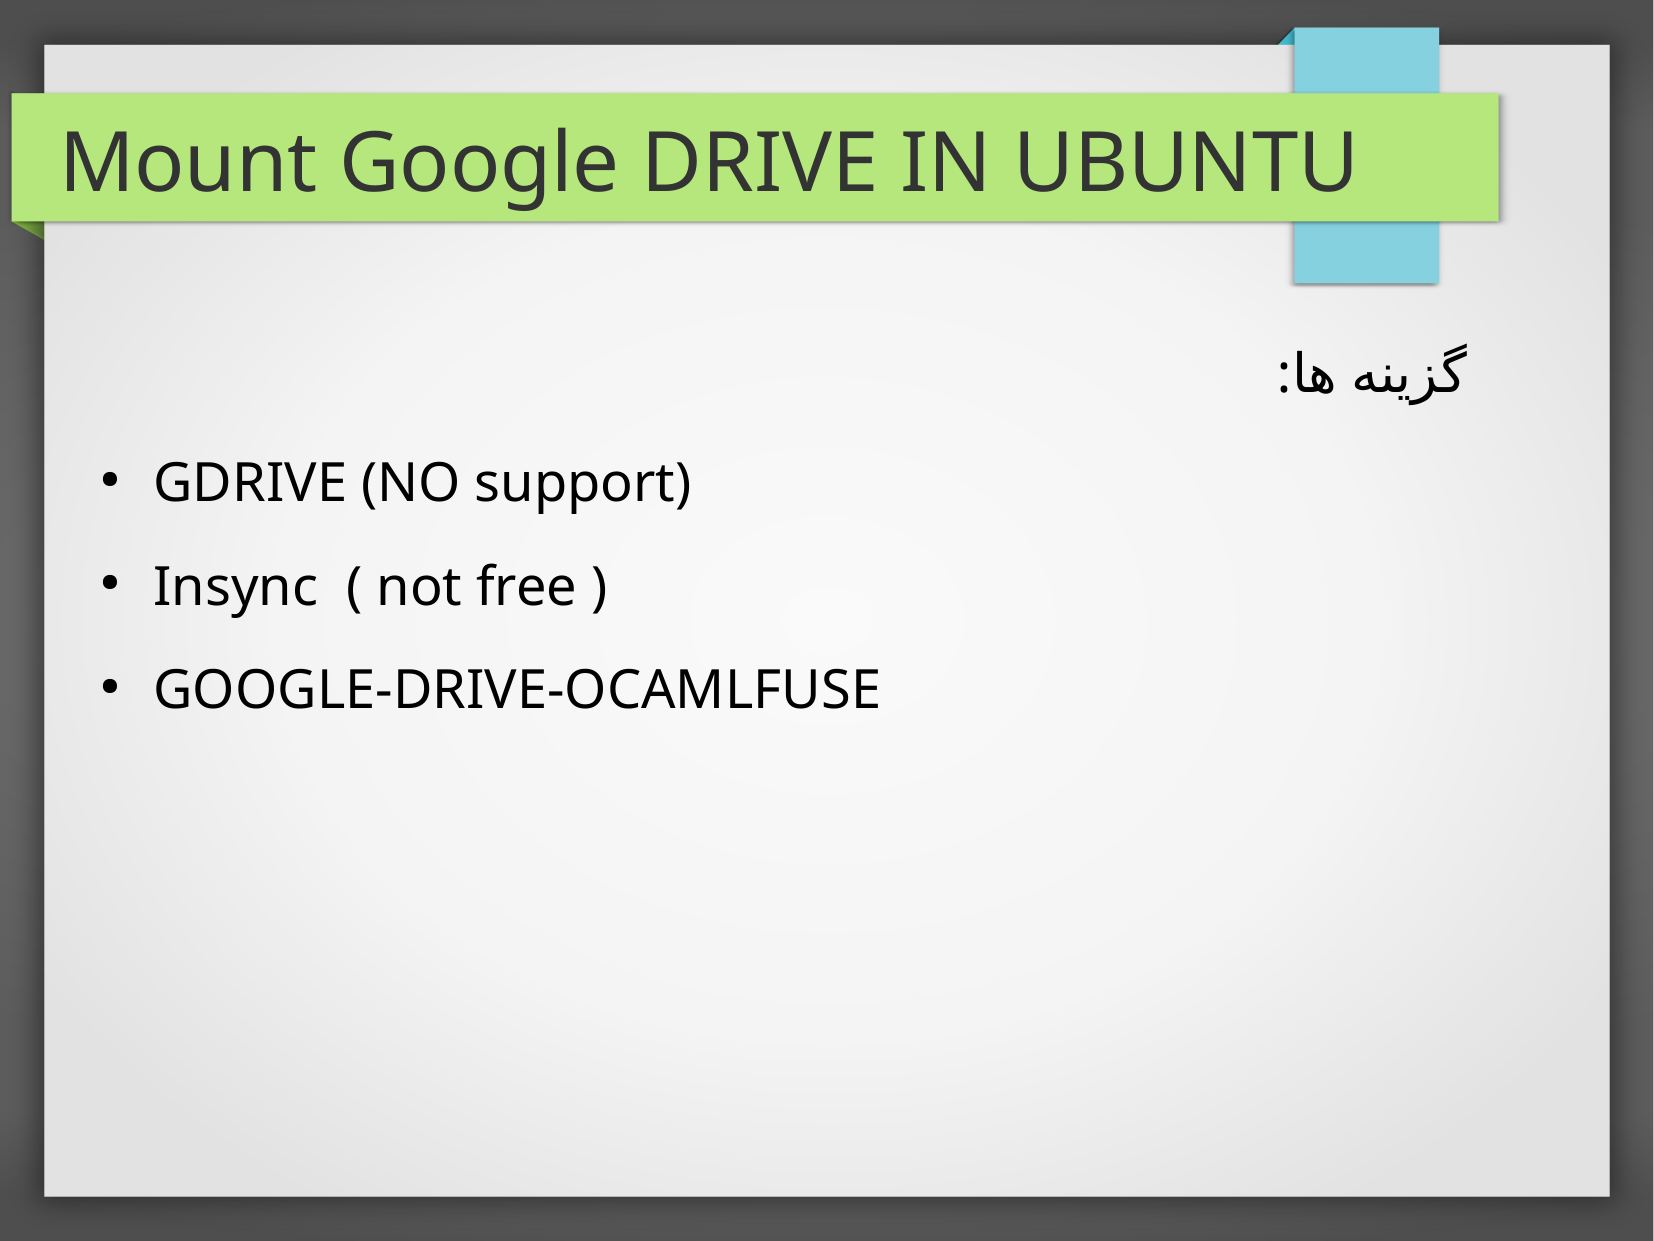

Mount Google DRIVE IN UBUNTU
# گزینه ها:
GDRIVE (NO support)
Insync ( not free )
GOOGLE-DRIVE-OCAMLFUSE